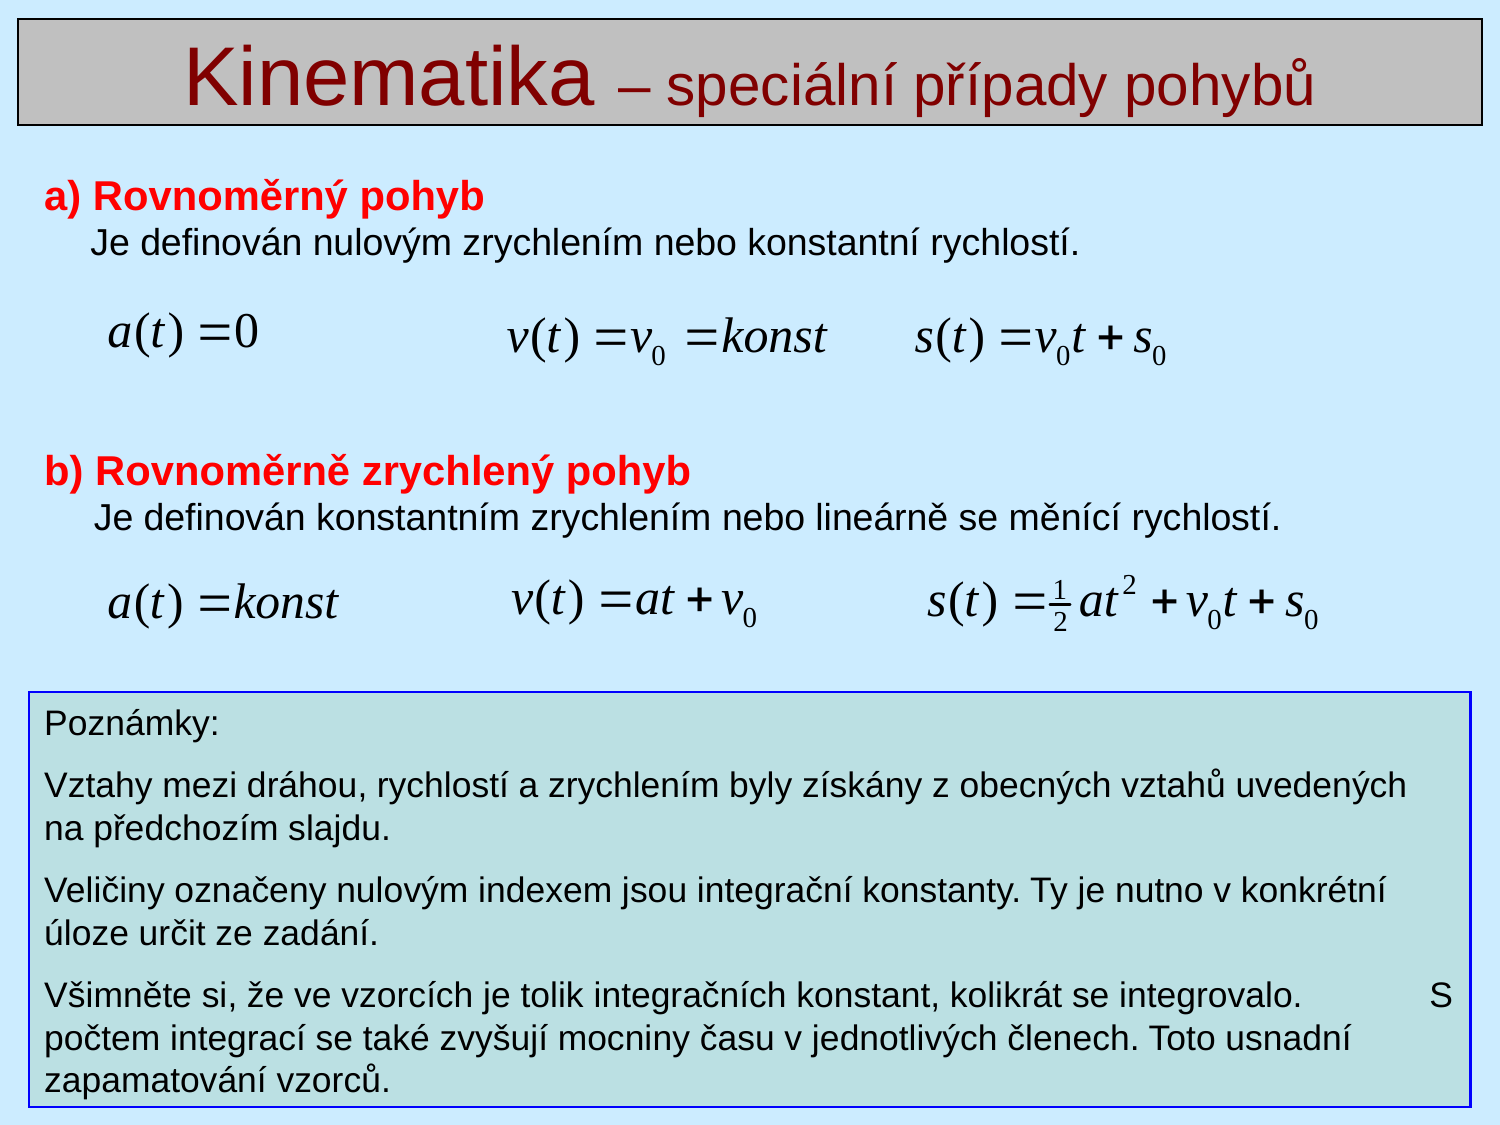

Kinematika – speciální případy pohybů
a) Rovnoměrný pohyb
 Je definován nulovým zrychlením nebo konstantní rychlostí.
b) Rovnoměrně zrychlený pohyb
 Je definován konstantním zrychlením nebo lineárně se měnící rychlostí.
Poznámky:
Vztahy mezi dráhou, rychlostí a zrychlením byly získány z obecných vztahů uvedených na předchozím slajdu.
Veličiny označeny nulovým indexem jsou integrační konstanty. Ty je nutno v konkrétní úloze určit ze zadání.
Všimněte si, že ve vzorcích je tolik integračních konstant, kolikrát se integrovalo. S počtem integrací se také zvyšují mocniny času v jednotlivých členech. Toto usnadní zapamatování vzorců.